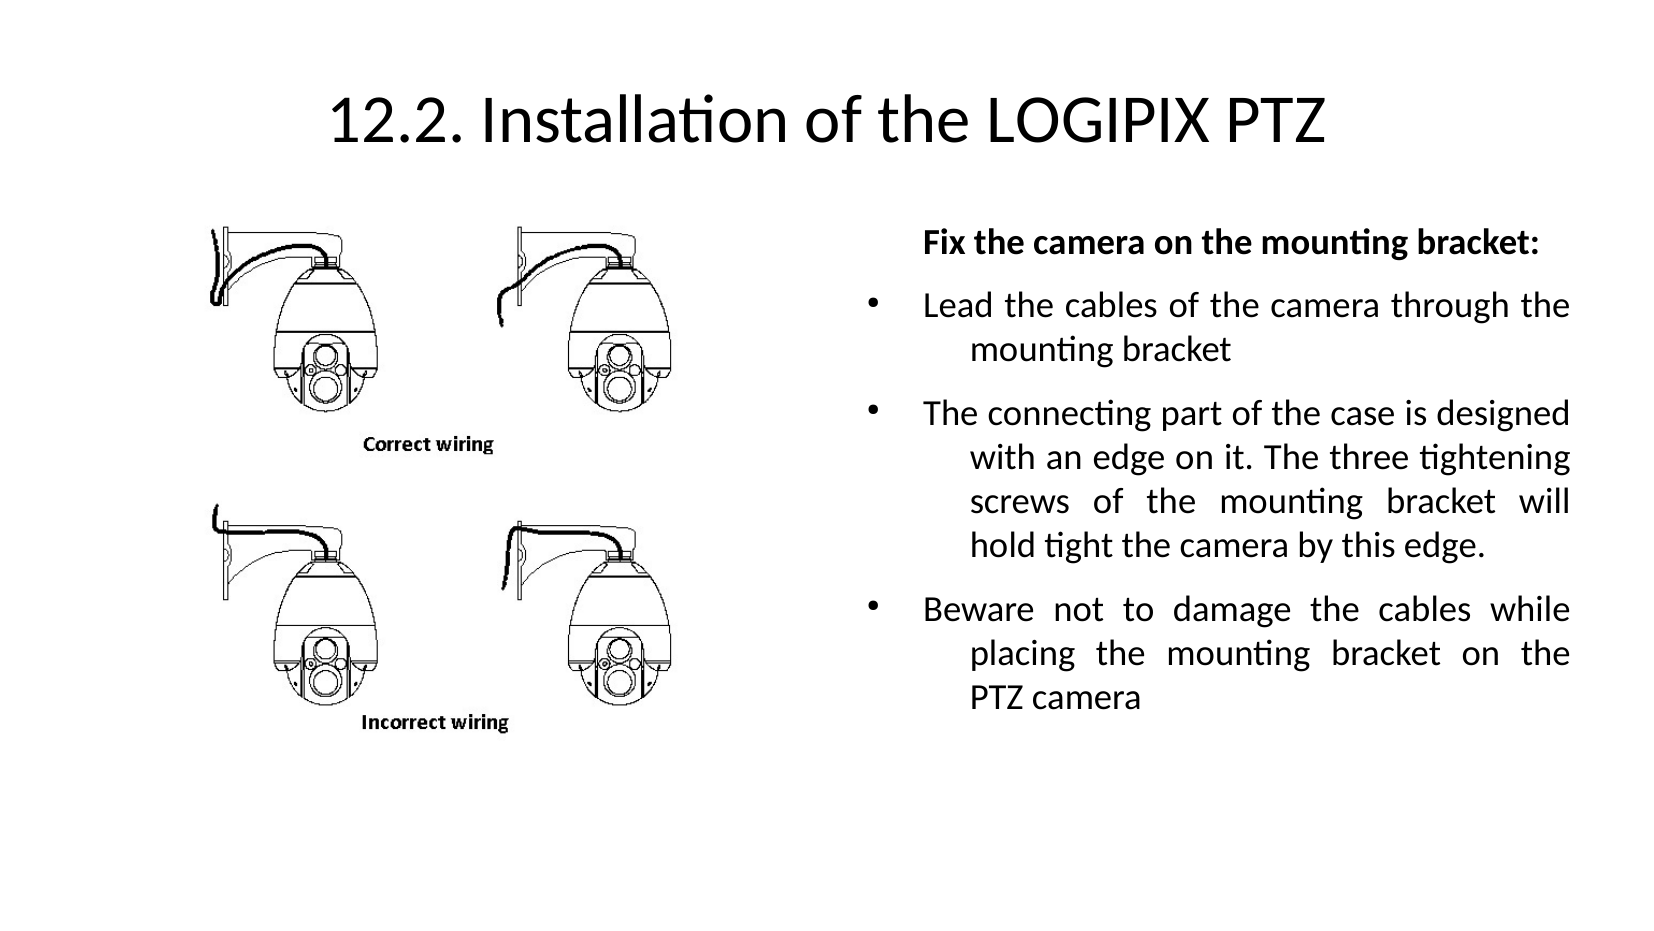

# 12.2. Installation of the LOGIPIX PTZ
Fix the camera on the mounting bracket:
Lead the cables of the camera through the mounting bracket
The connecting part of the case is designed with an edge on it. The three tightening screws of the mounting bracket will hold tight the camera by this edge.
Beware not to damage the cables while placing the mounting bracket on the PTZ camera